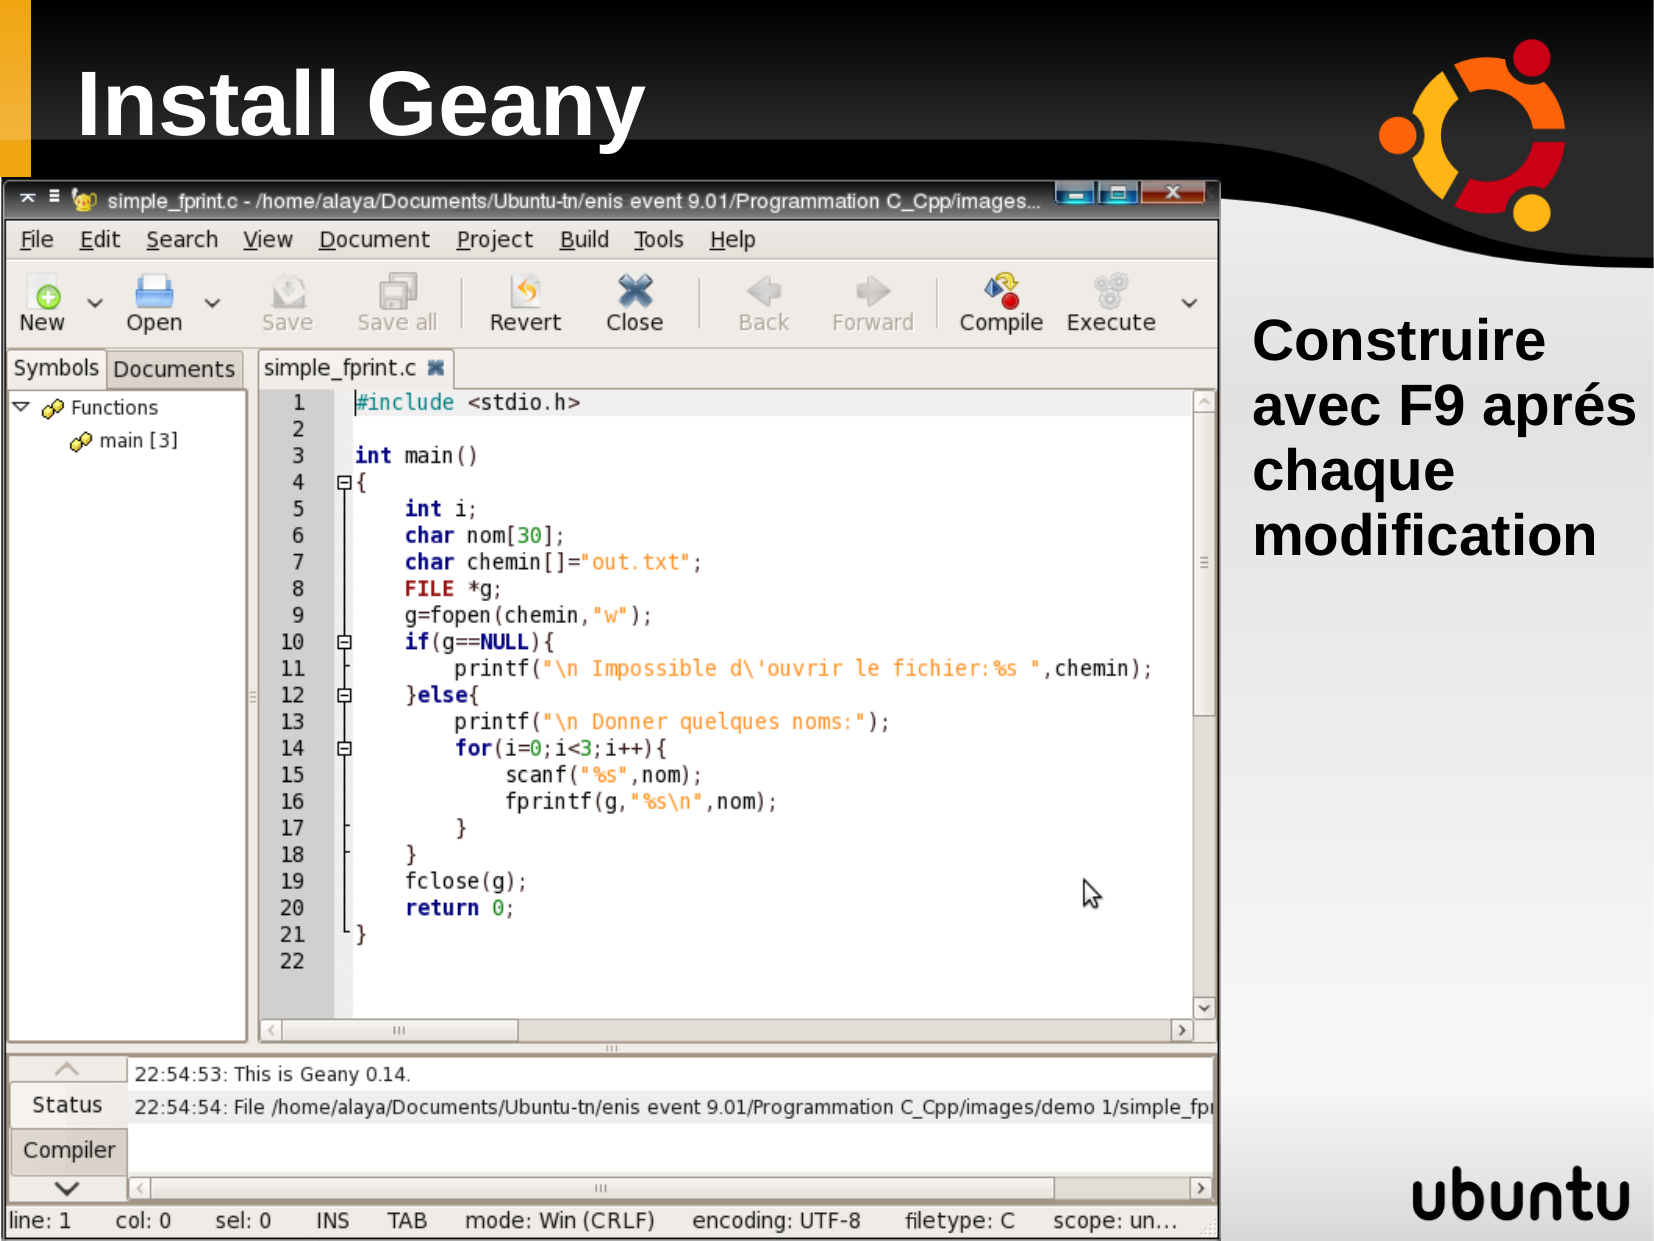

# Install Geany
Construire avec F9 aprés chaque modification